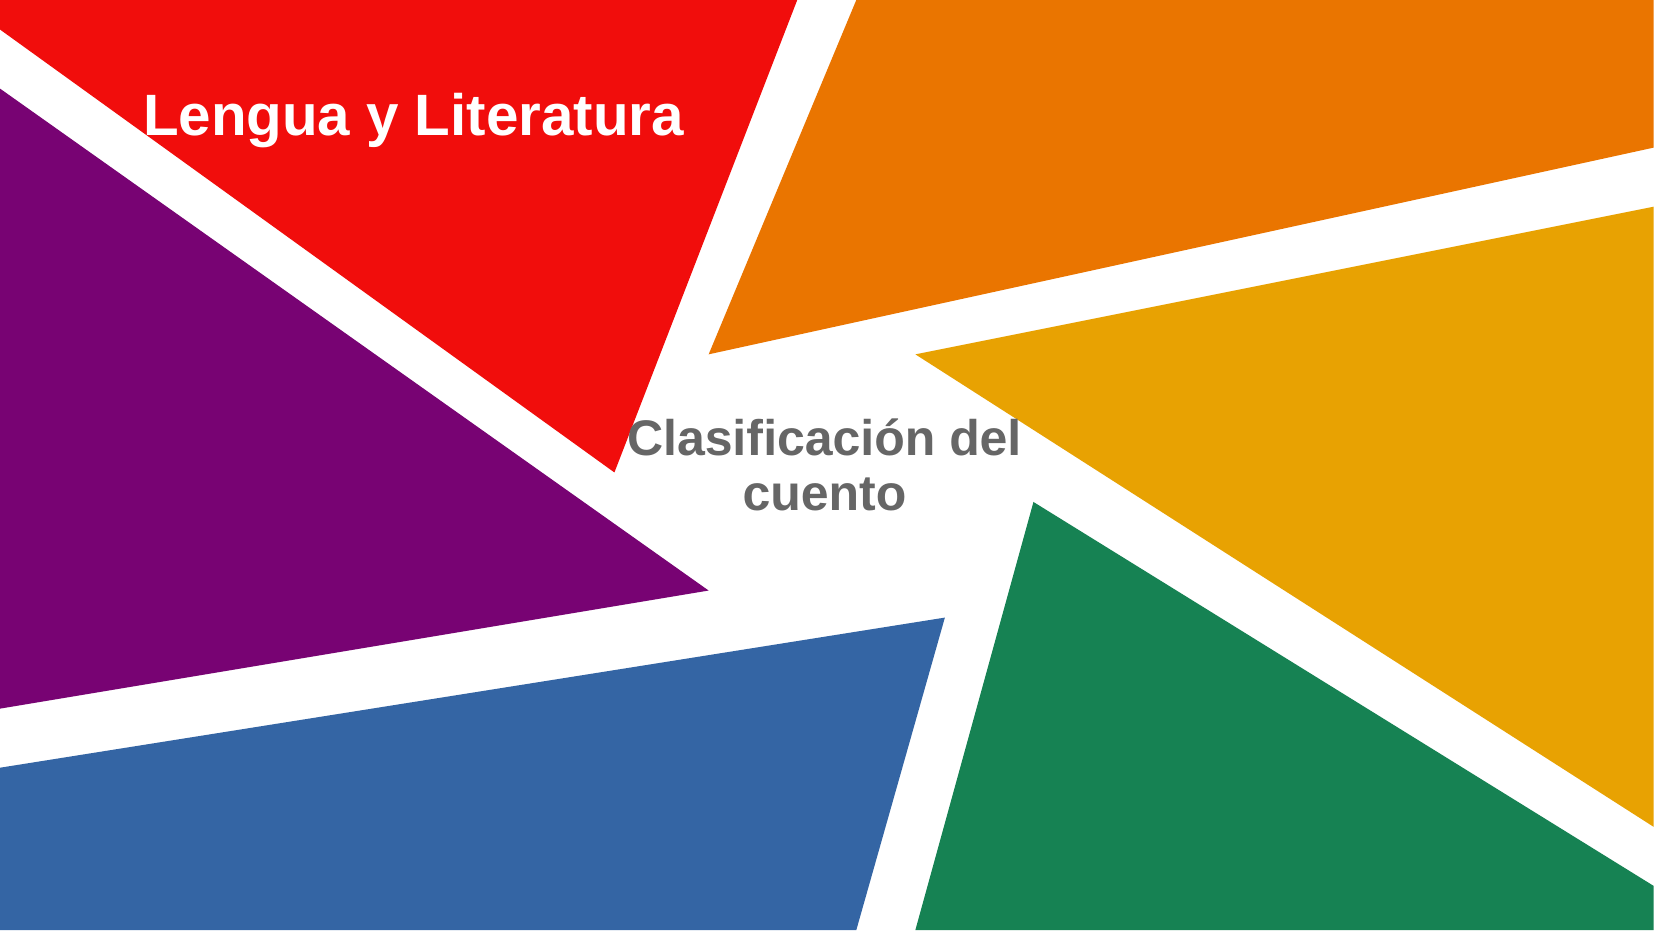

Lengua y Literatura
# Clasificación del cuento